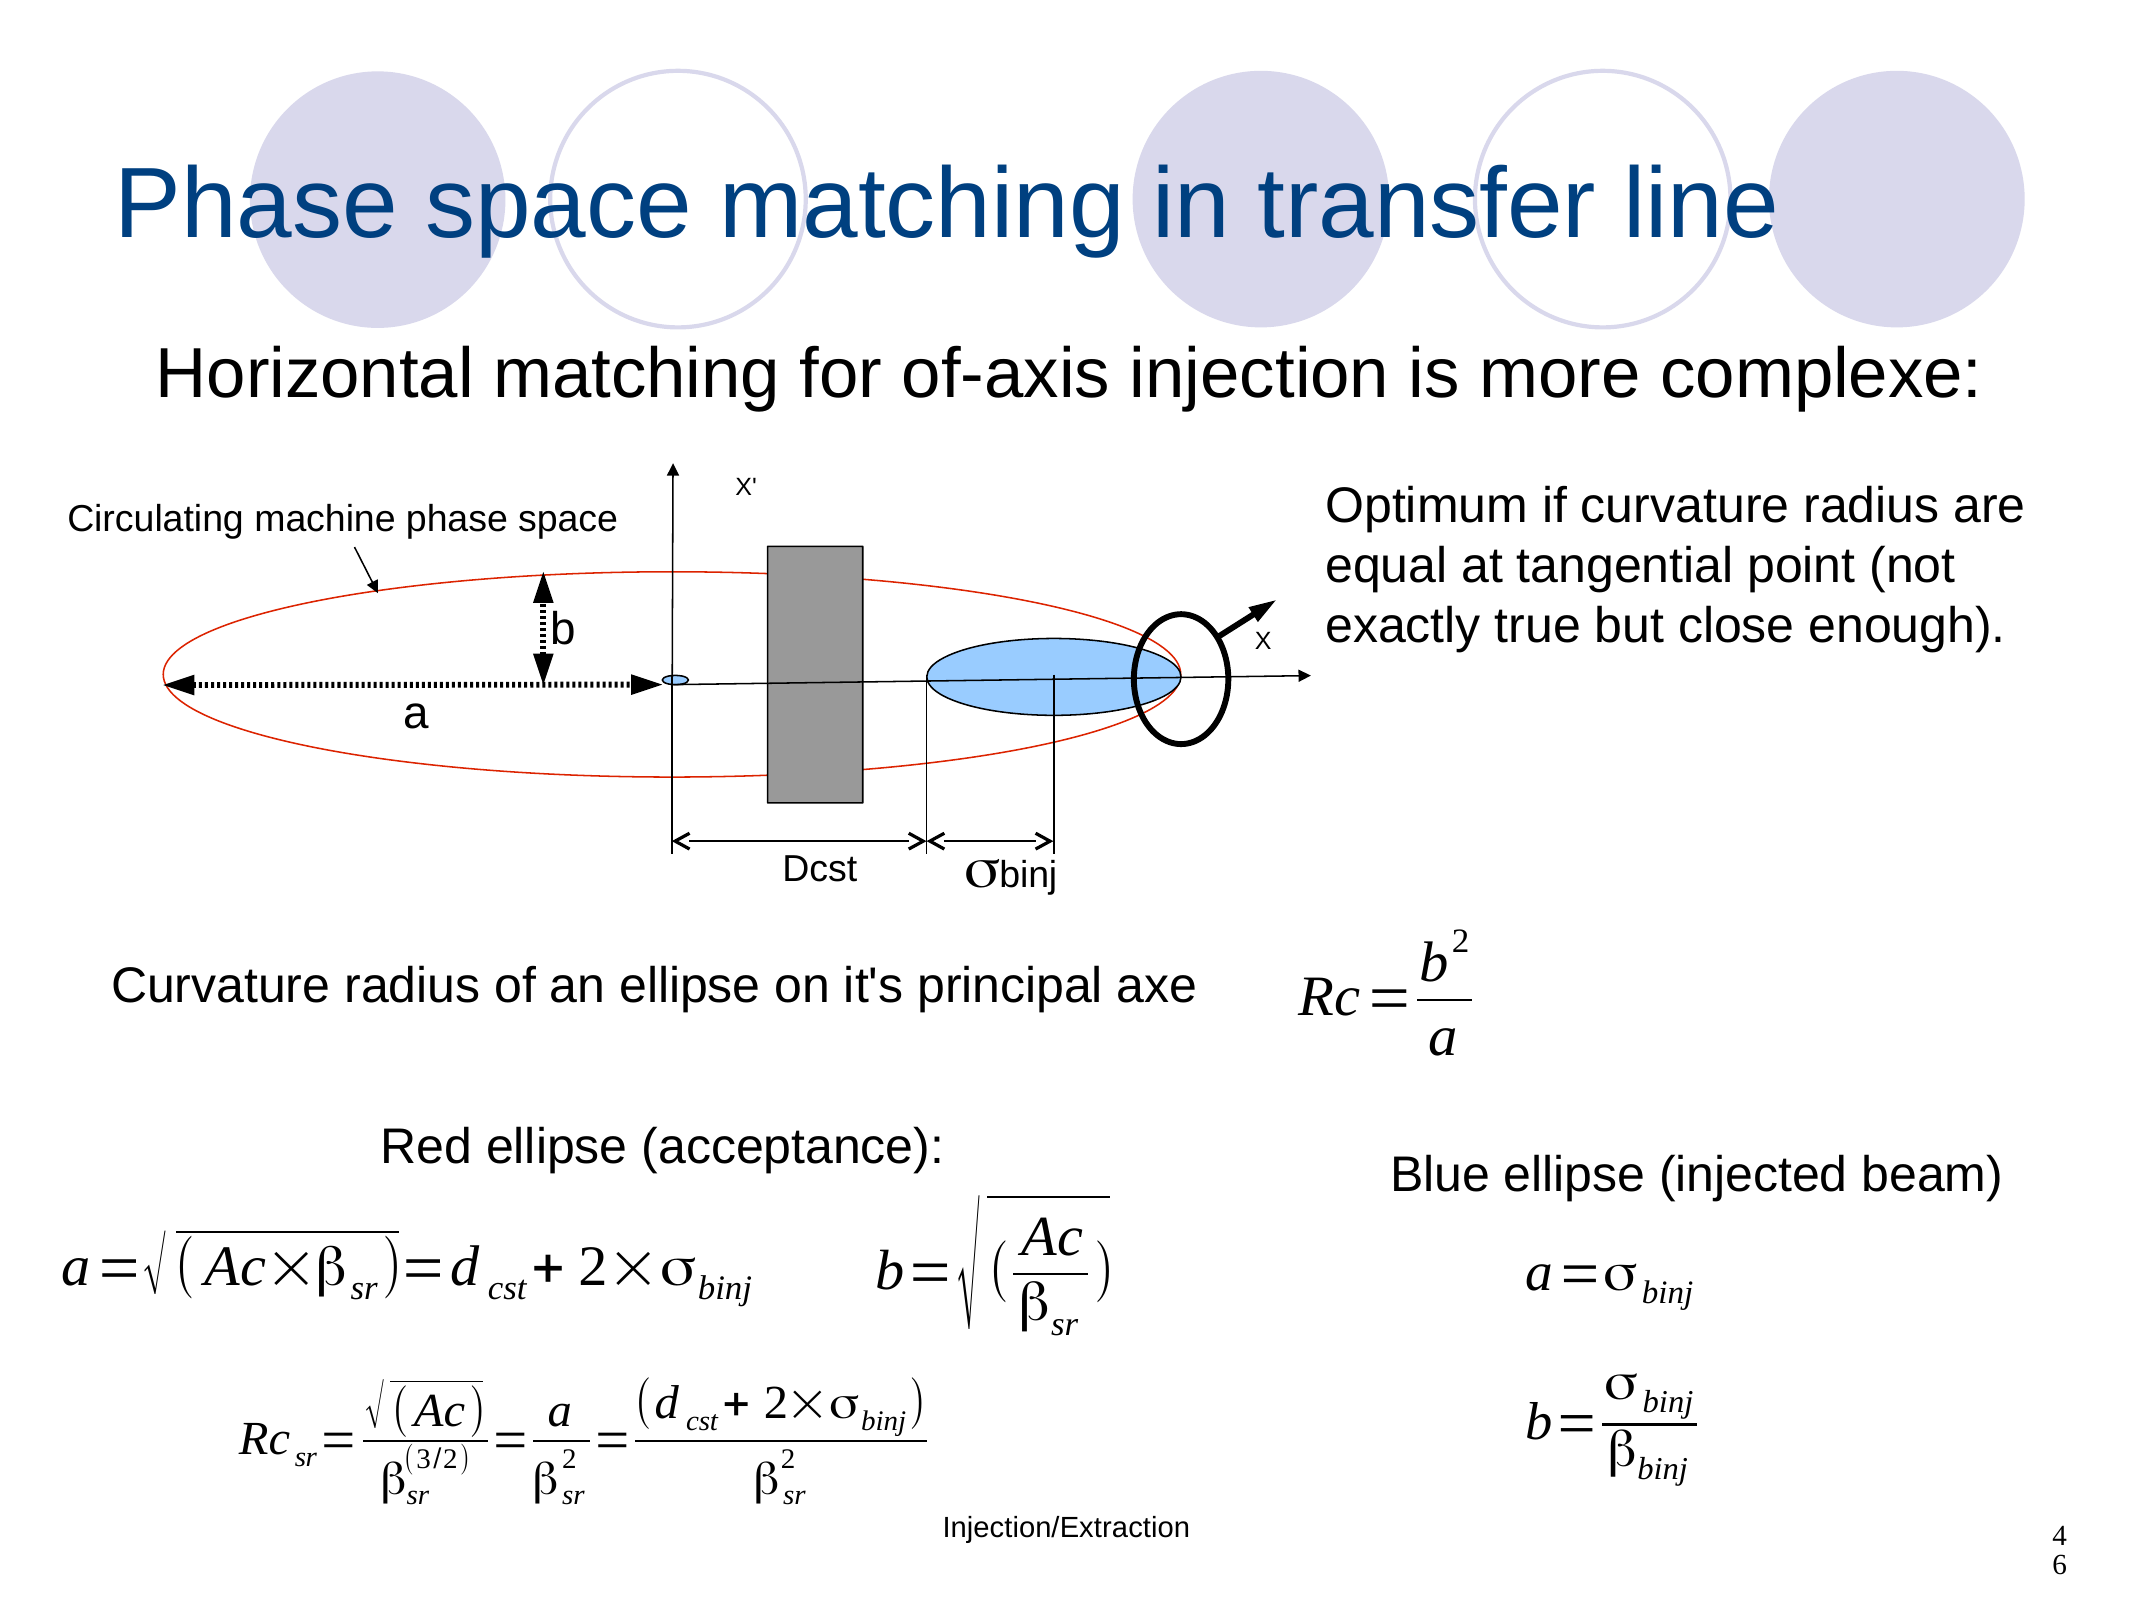

# Phase space matching in transfer line
Horizontal matching for of-axis injection is more complexe:
X'
Circulating machine phase space
binj
Dcst
X
Optimum if curvature radius are equal at tangential point (not exactly true but close enough).
b
a
Curvature radius of an ellipse on it's principal axe
Red ellipse (acceptance):
Blue ellipse (injected beam)
46